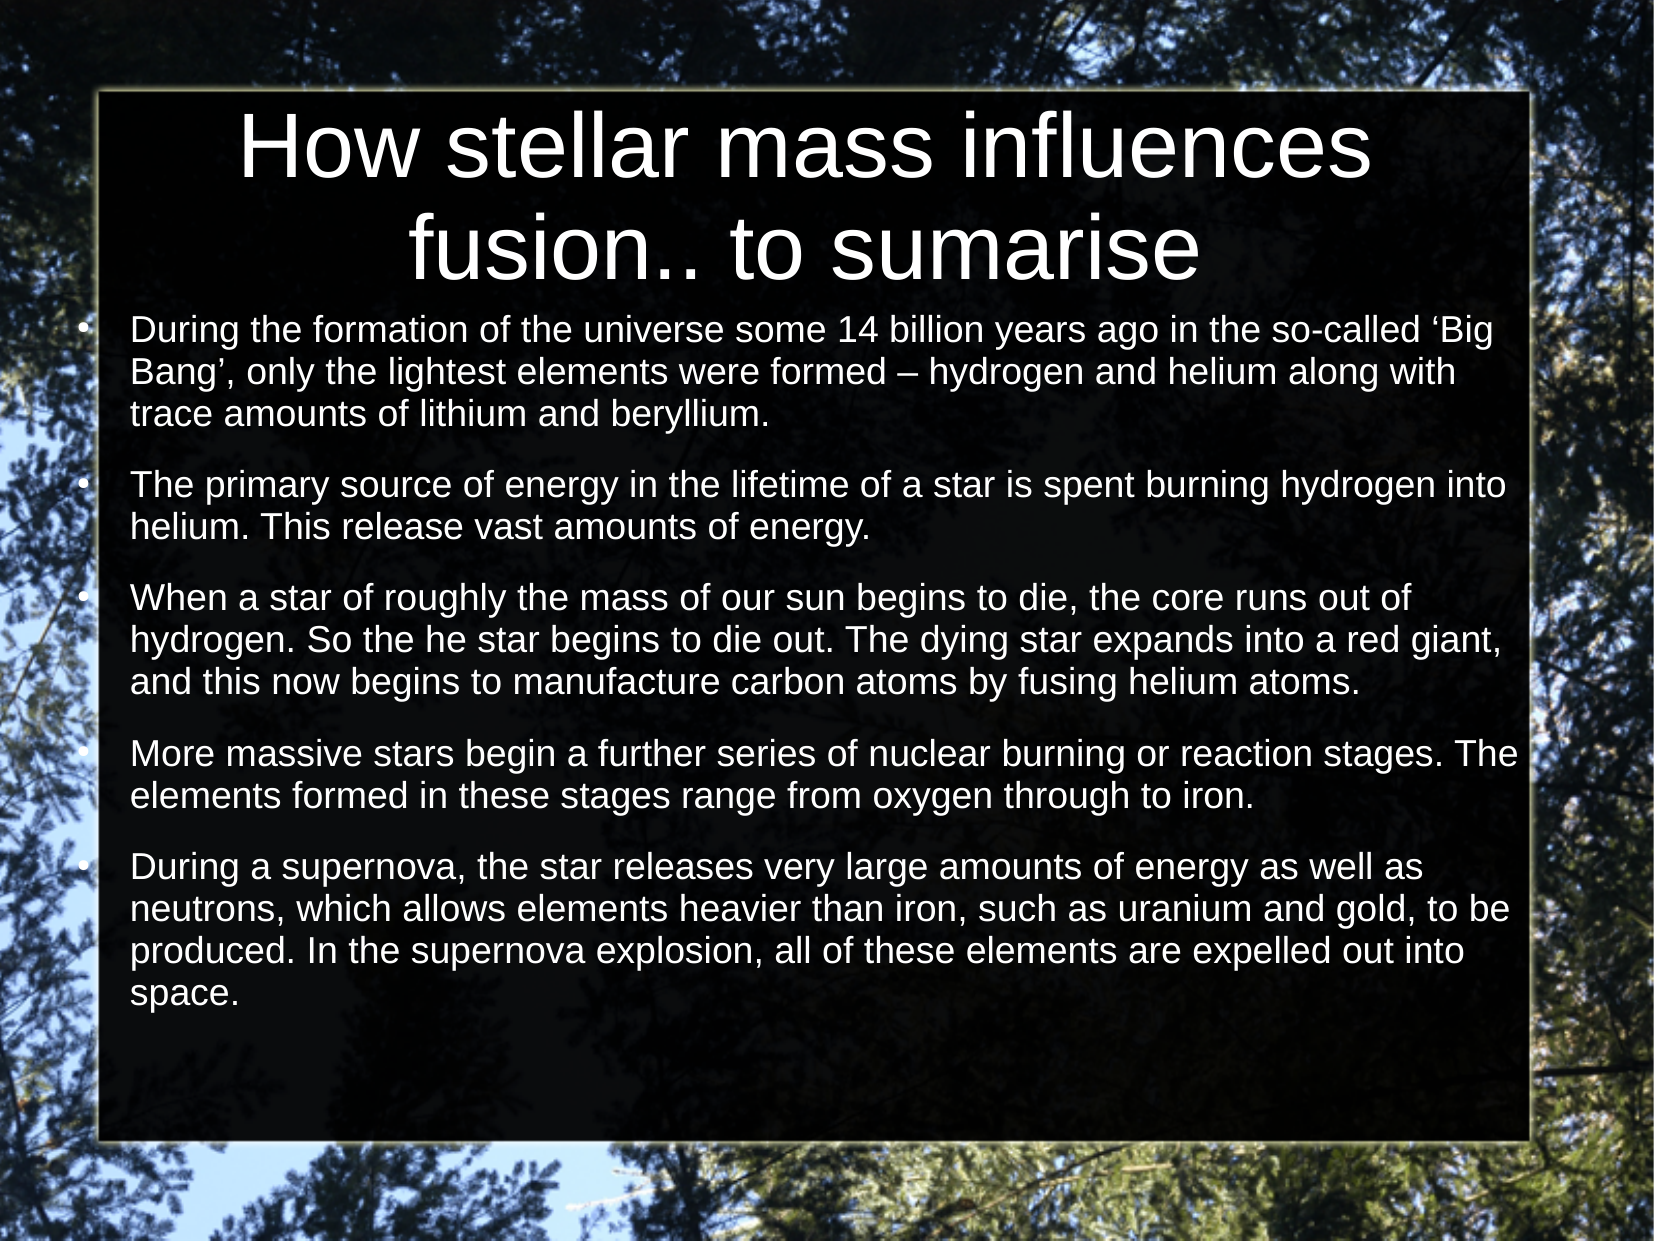

# How stellar mass influences fusion.. to sumarise
During the formation of the universe some 14 billion years ago in the so-called ‘Big Bang’, only the lightest elements were formed – hydrogen and helium along with trace amounts of lithium and beryllium.
The primary source of energy in the lifetime of a star is spent burning hydrogen into helium. This release vast amounts of energy.
When a star of roughly the mass of our sun begins to die, the core runs out of hydrogen. So the he star begins to die out. The dying star expands into a red giant, and this now begins to manufacture carbon atoms by fusing helium atoms.
More massive stars begin a further series of nuclear burning or reaction stages. The elements formed in these stages range from oxygen through to iron.
During a supernova, the star releases very large amounts of energy as well as neutrons, which allows elements heavier than iron, such as uranium and gold, to be produced. In the supernova explosion, all of these elements are expelled out into space.